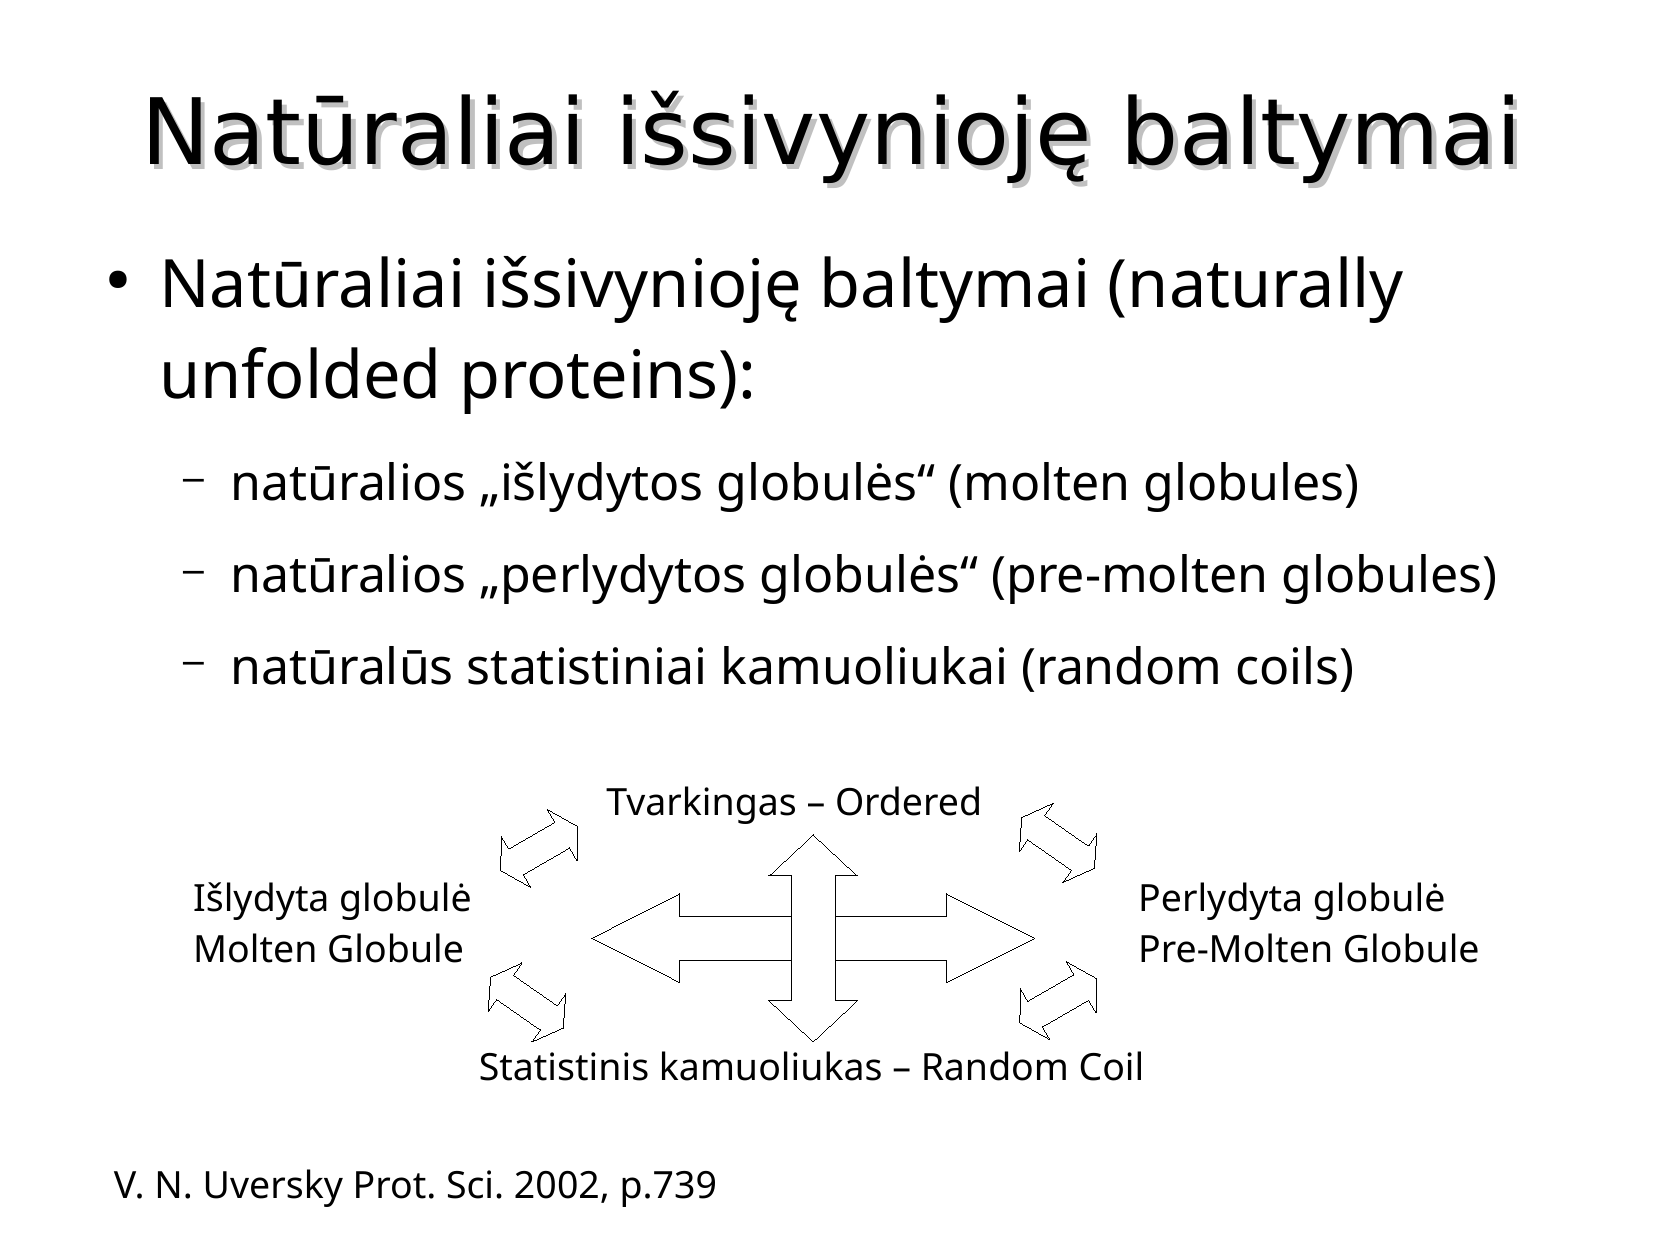

# Natūraliai išsivynioję baltymai
Natūraliai išsivynioję baltymai (naturally unfolded proteins):
natūralios „išlydytos globulės“ (molten globules)
natūralios „perlydytos globulės“ (pre-molten globules)
natūralūs statistiniai kamuoliukai (random coils)
Tvarkingas – Ordered
Išlydyta globulė
Molten Globule
Perlydyta globulė
Pre-Molten Globule
Statistinis kamuoliukas – Random Coil
V. N. Uversky Prot. Sci. 2002, p.739